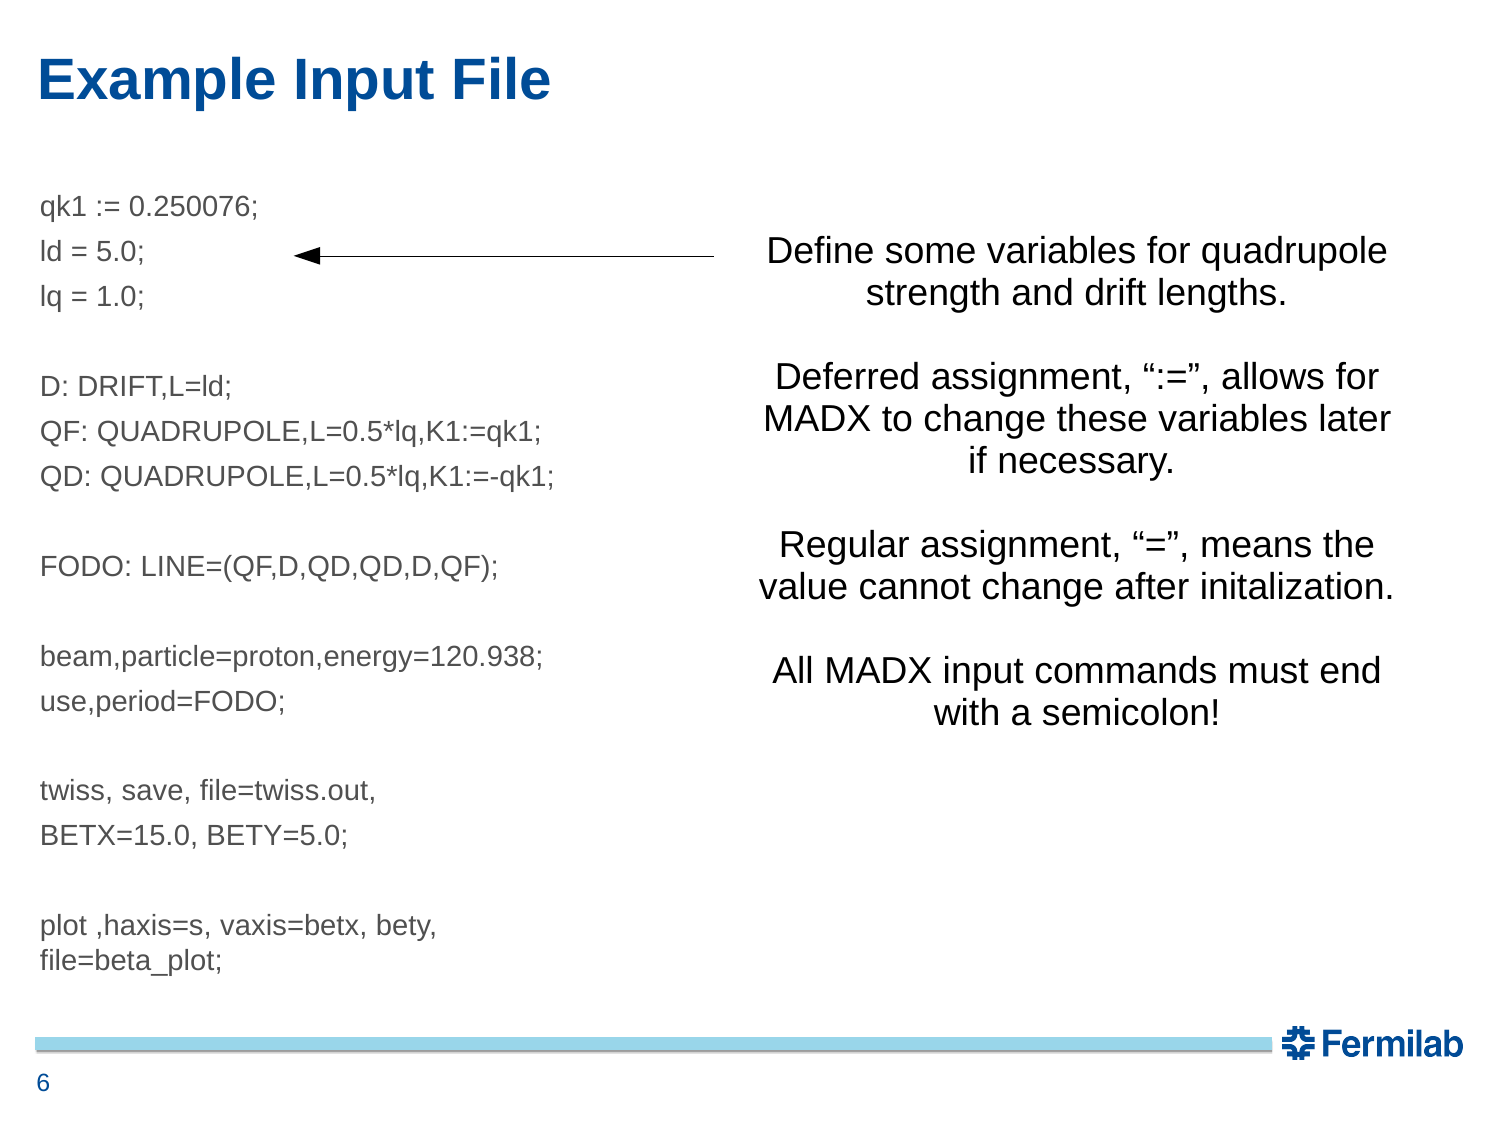

# Example Input File
qk1 := 0.250076;
ld = 5.0;
lq = 1.0;
D: DRIFT,L=ld;
QF: QUADRUPOLE,L=0.5*lq,K1:=qk1;
QD: QUADRUPOLE,L=0.5*lq,K1:=-qk1;
FODO: LINE=(QF,D,QD,QD,D,QF);
beam,particle=proton,energy=120.938;
use,period=FODO;
twiss, save, file=twiss.out,
BETX=15.0, BETY=5.0;
plot ,haxis=s, vaxis=betx, bety, file=beta_plot;
Define some variables for quadrupole strength and drift lengths.
Deferred assignment, “:=”, allows for MADX to change these variables later if necessary.
Regular assignment, “=”, means the value cannot change after initalization.
All MADX input commands must end with a semicolon!